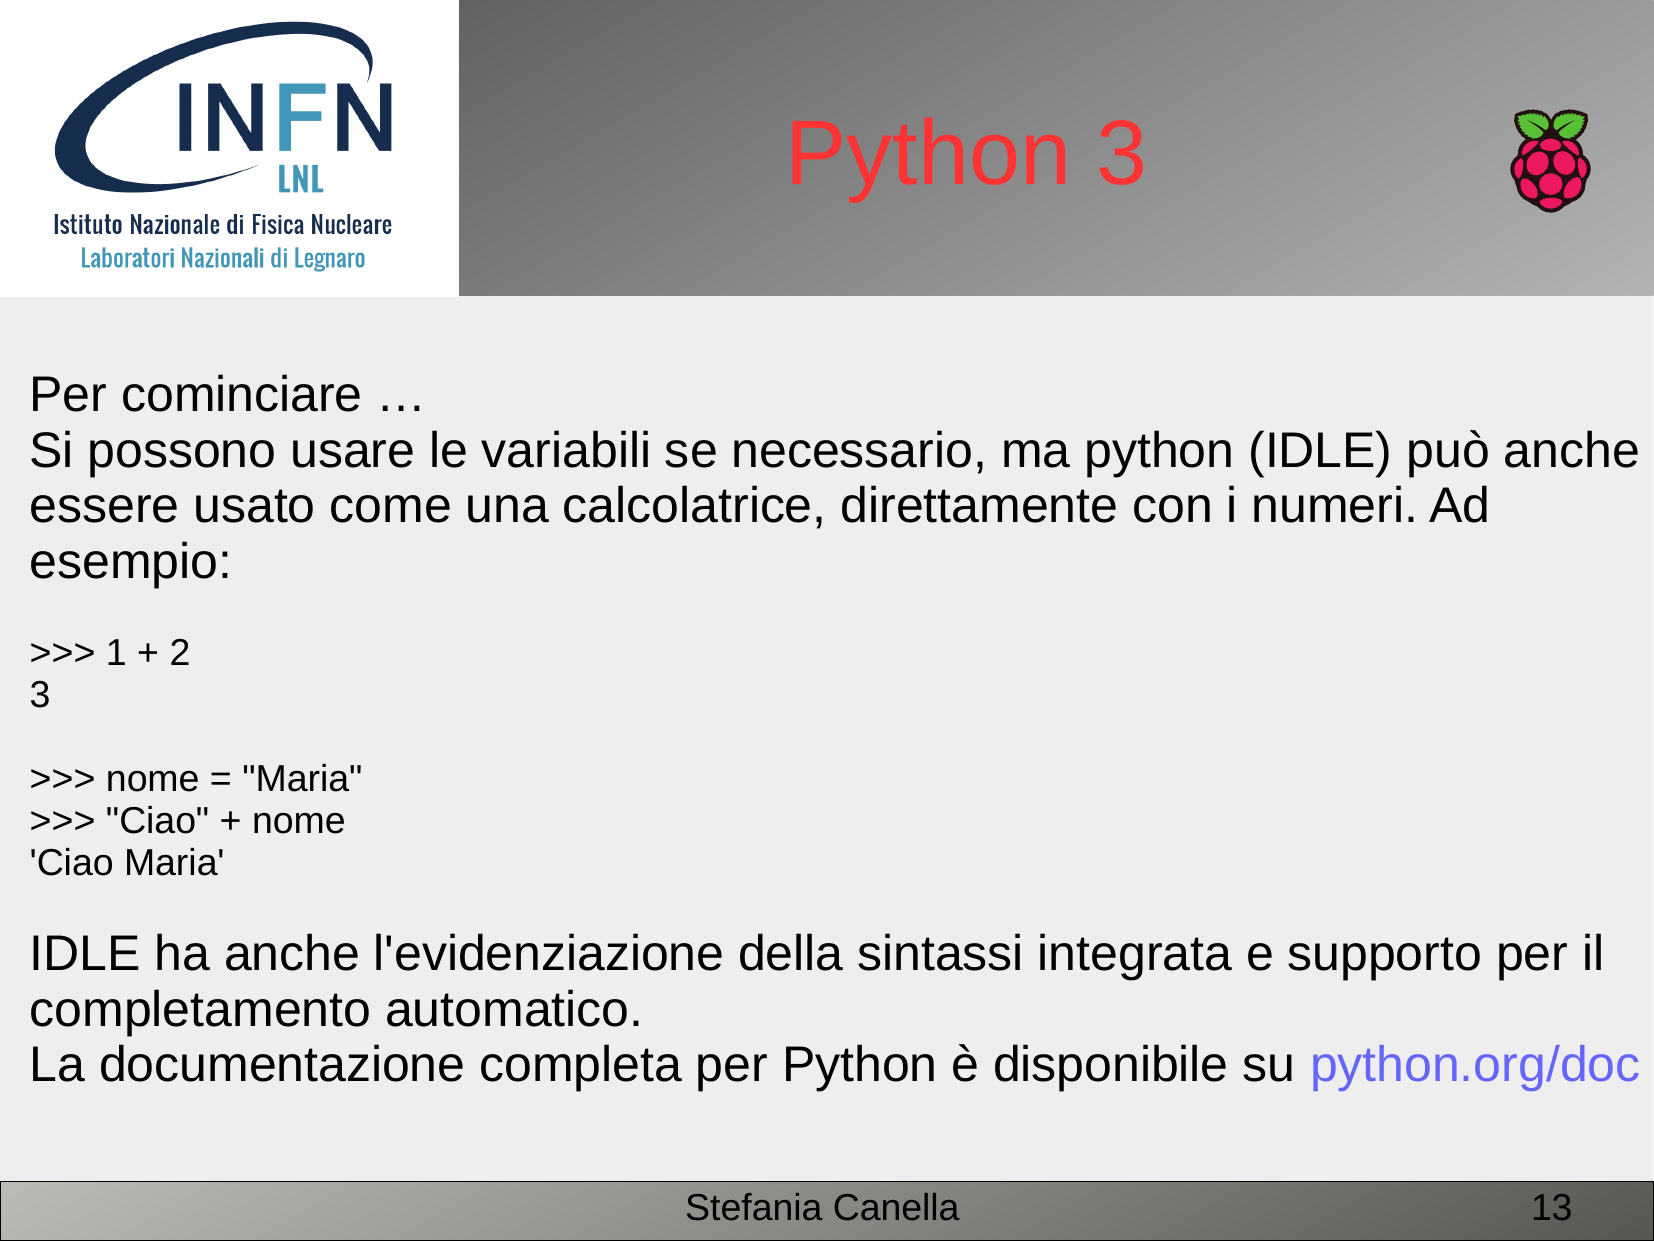

# Python 3
Per cominciare …
Si possono usare le variabili se necessario, ma python (IDLE) può anche essere usato come una calcolatrice, direttamente con i numeri. Ad esempio:
>>> 1 + 2
3
>>> nome = "Maria"
>>> "Ciao" + nome
'Ciao Maria'
IDLE ha anche l'evidenziazione della sintassi integrata e supporto per il completamento automatico.
La documentazione completa per Python è disponibile su python.org/doc
Stefania Canella